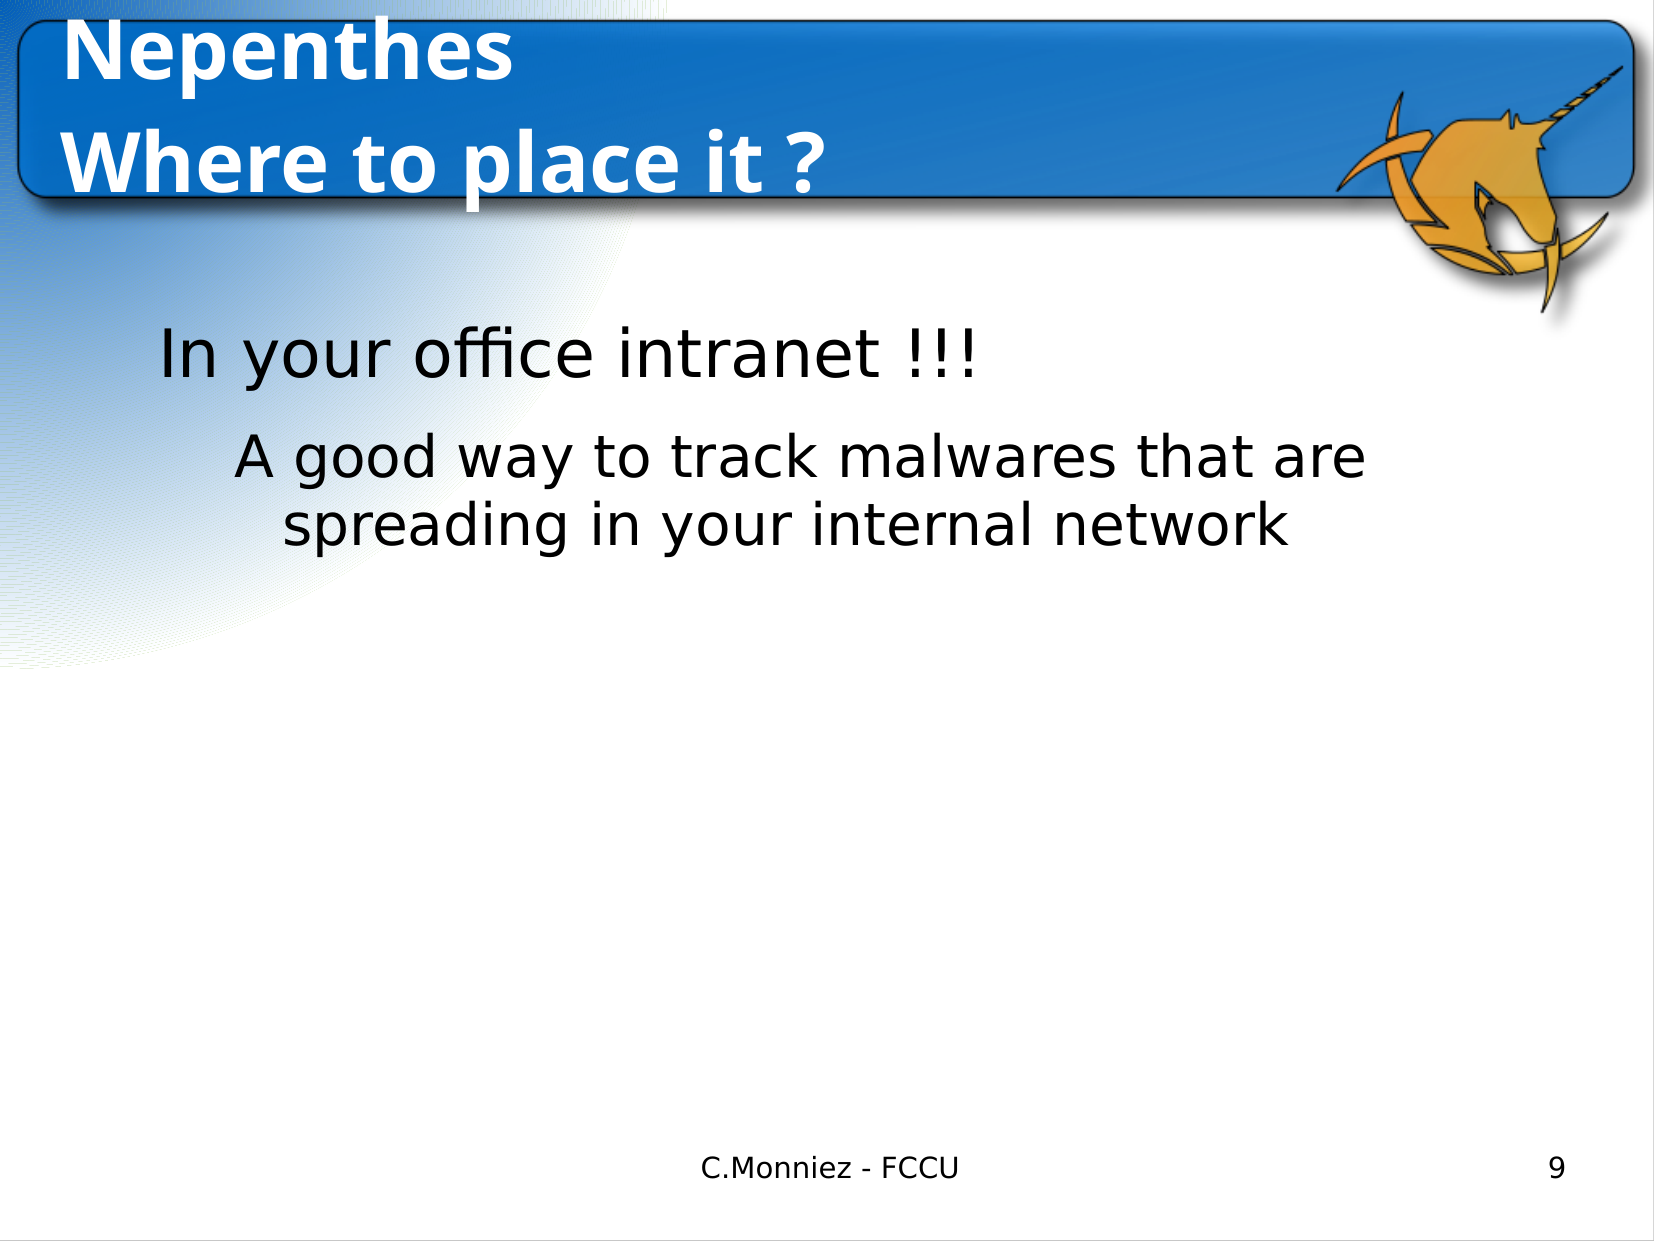

# Nepenthes Where to place it ?
In your office intranet !!!
A good way to track malwares that are spreading in your internal network
C.Monniez - FCCU
9